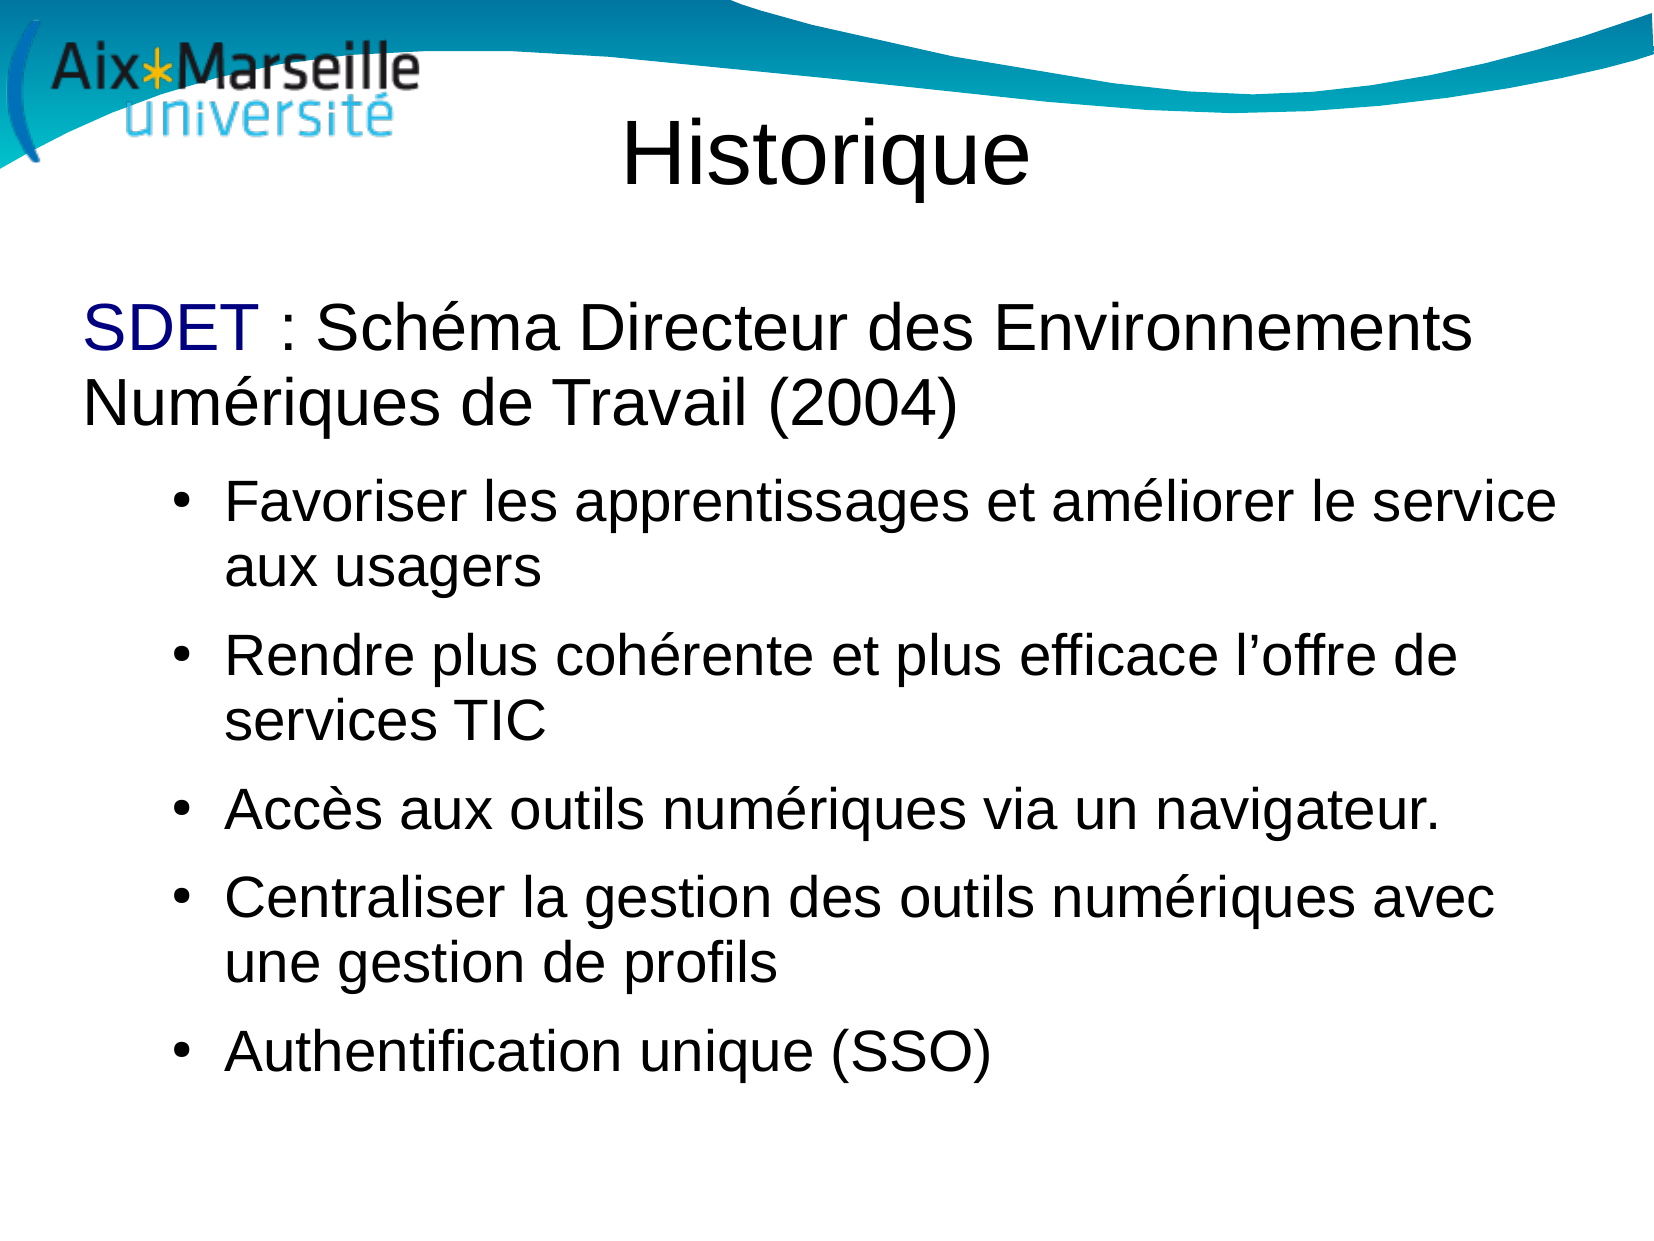

# Historique
SDET : Schéma Directeur des Environnements Numériques de Travail (2004)
Favoriser les apprentissages et améliorer le service aux usagers
Rendre plus cohérente et plus efficace l’offre de services TIC
Accès aux outils numériques via un navigateur.
Centraliser la gestion des outils numériques avec une gestion de profils
Authentification unique (SSO)